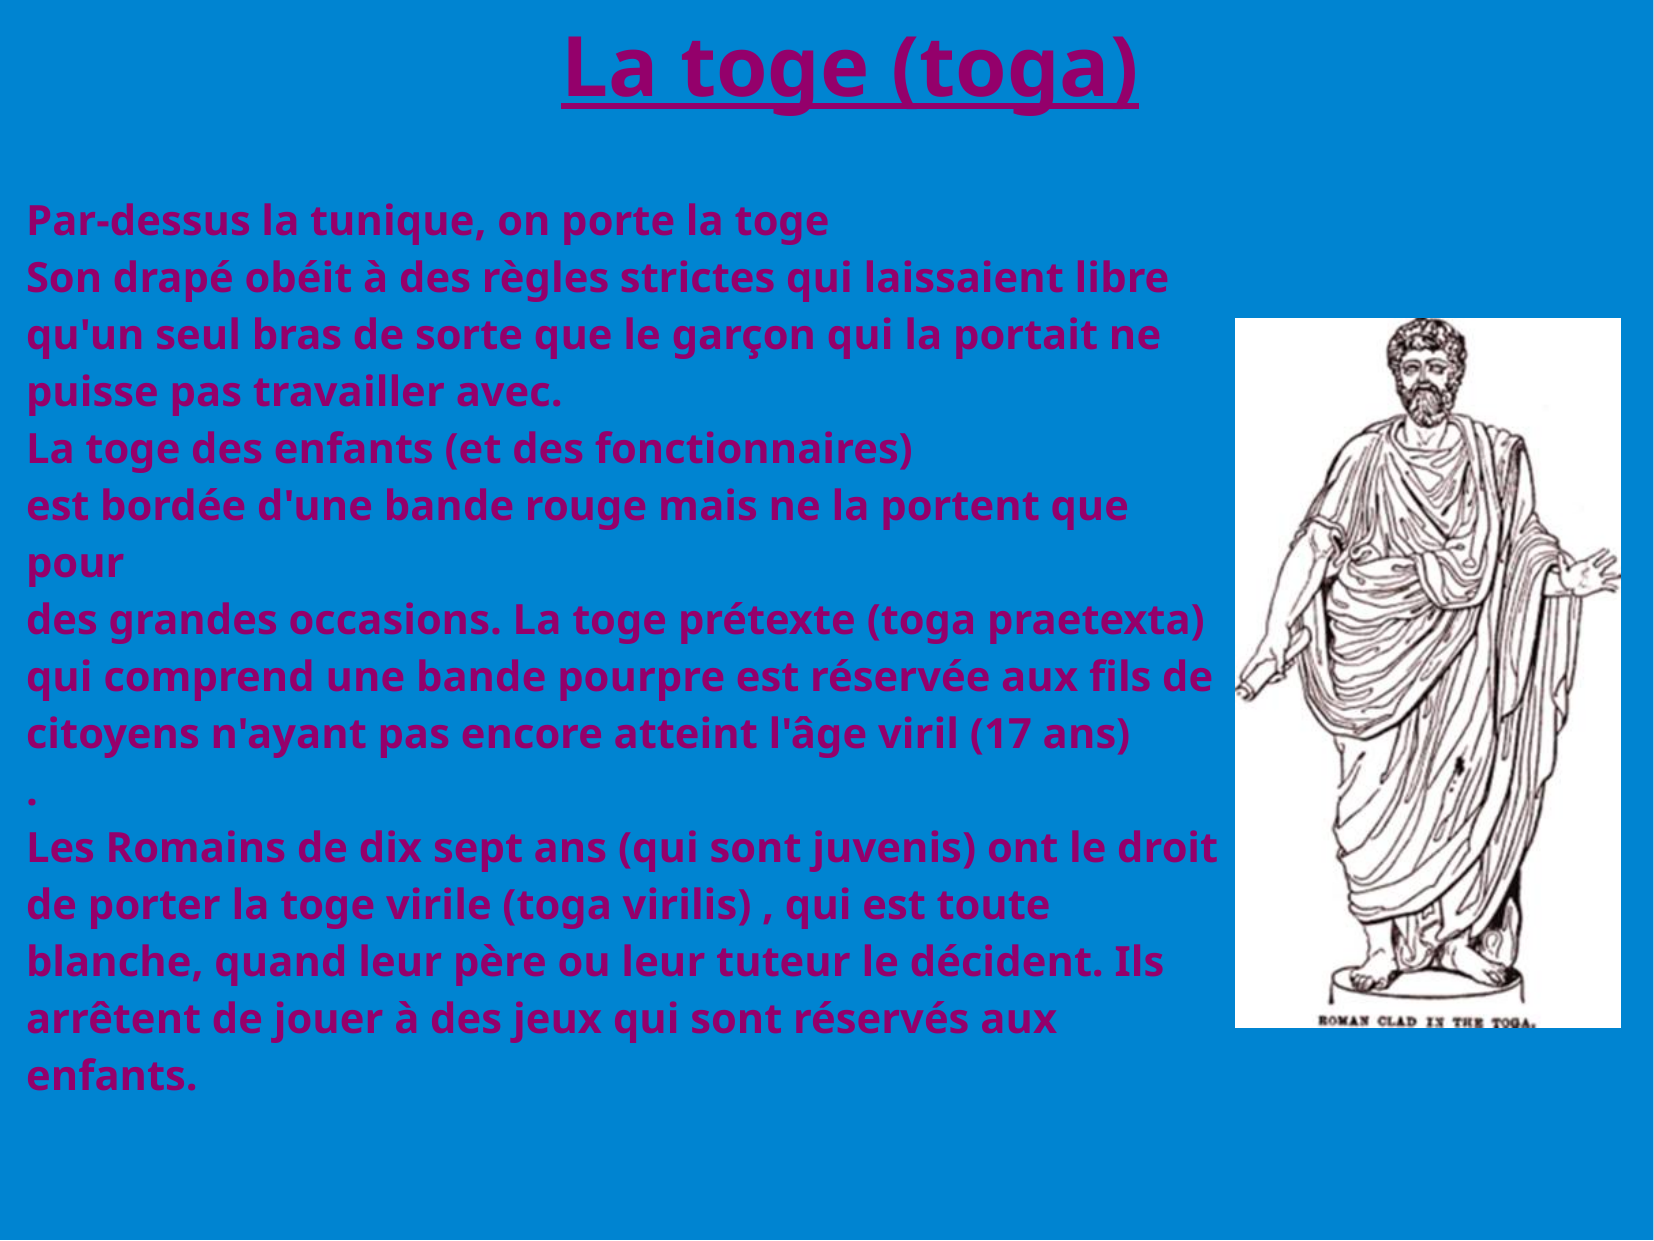

La toge (toga)
Par-dessus la tunique, on porte la toge
Son drapé obéit à des règles strictes qui laissaient libre qu'un seul bras de sorte que le garçon qui la portait ne puisse pas travailler avec.
La toge des enfants (et des fonctionnaires)
est bordée d'une bande rouge mais ne la portent que pour
des grandes occasions. La toge prétexte (toga praetexta)
qui comprend une bande pourpre est réservée aux fils de
citoyens n'ayant pas encore atteint l'âge viril (17 ans)
.
Les Romains de dix sept ans (qui sont juvenis) ont le droit
de porter la toge virile (toga virilis) , qui est toute blanche, quand leur père ou leur tuteur le décident. Ils arrêtent de jouer à des jeux qui sont réservés aux enfants.